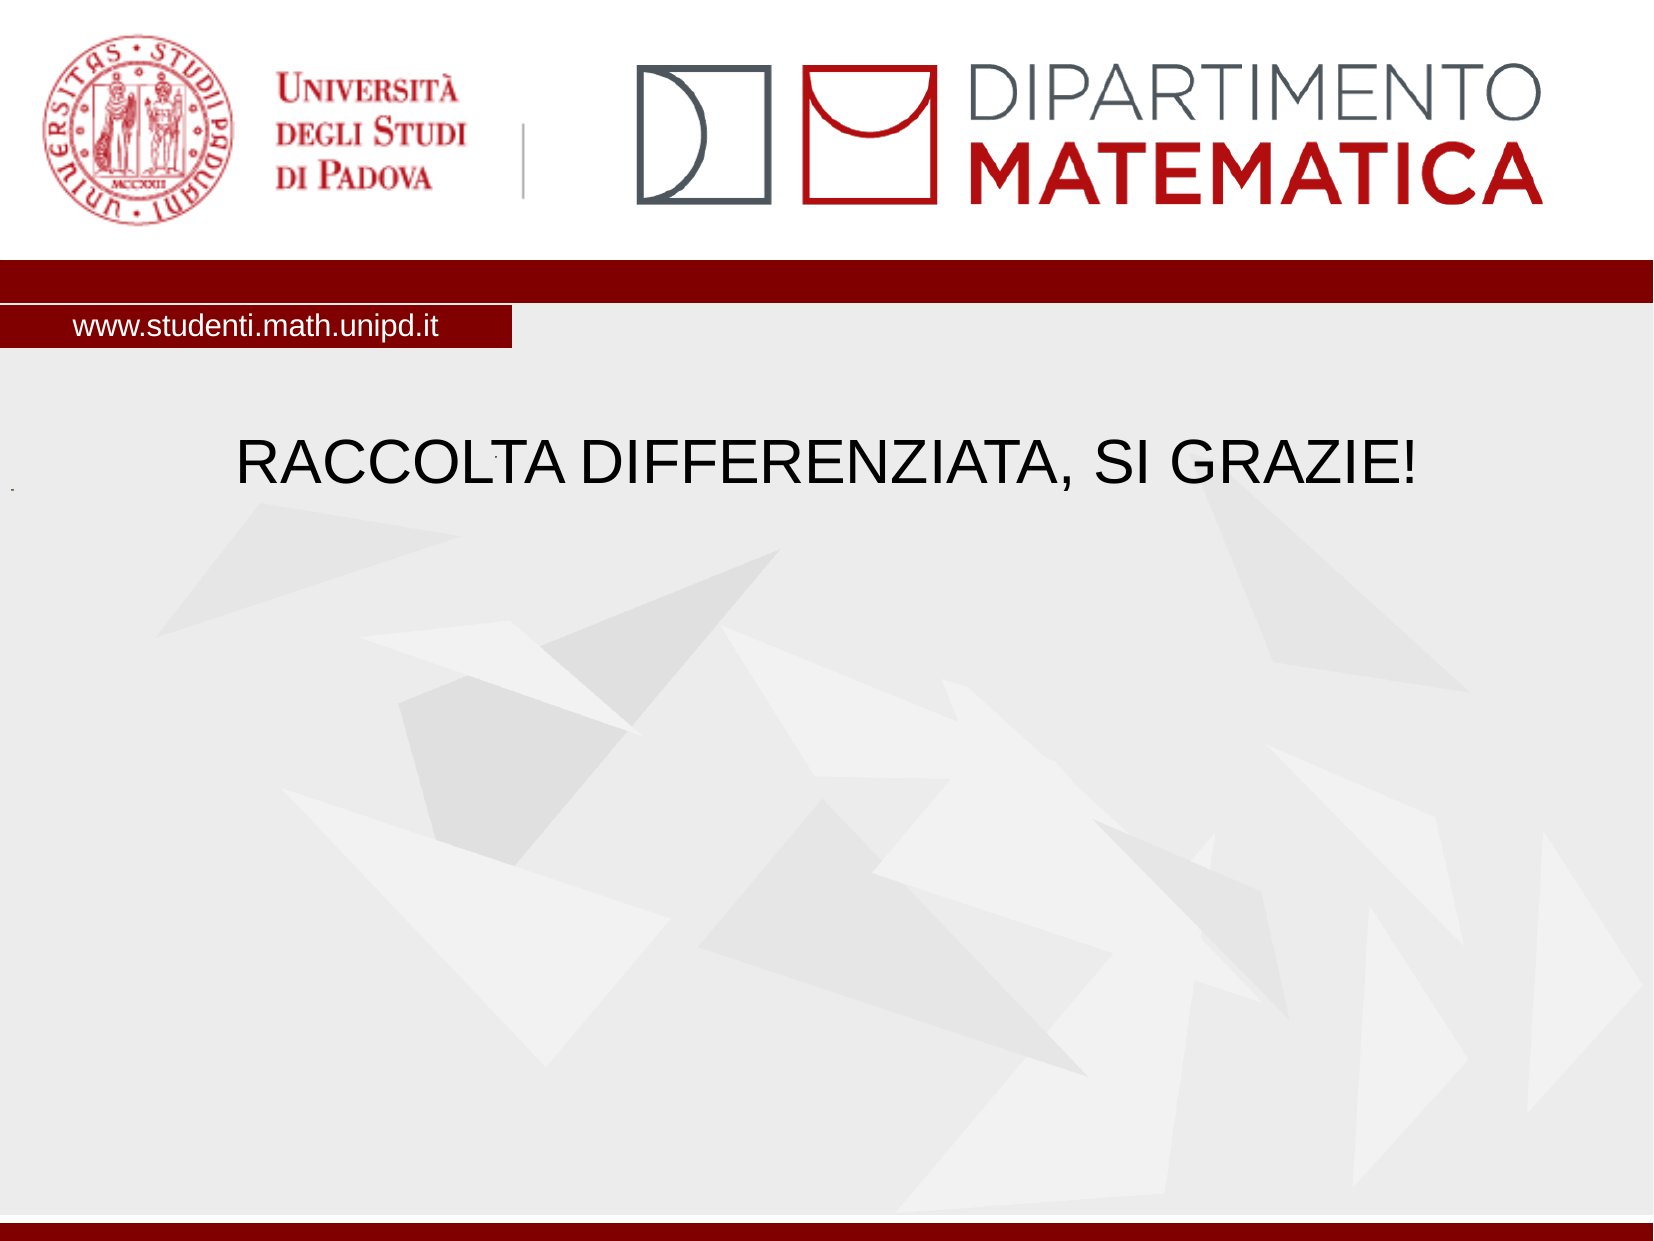

| |
| --- |
www.studenti.math.unipd.it
RACCOLTA DIFFERENZIATA, SI GRAZIE!
| |
| --- |